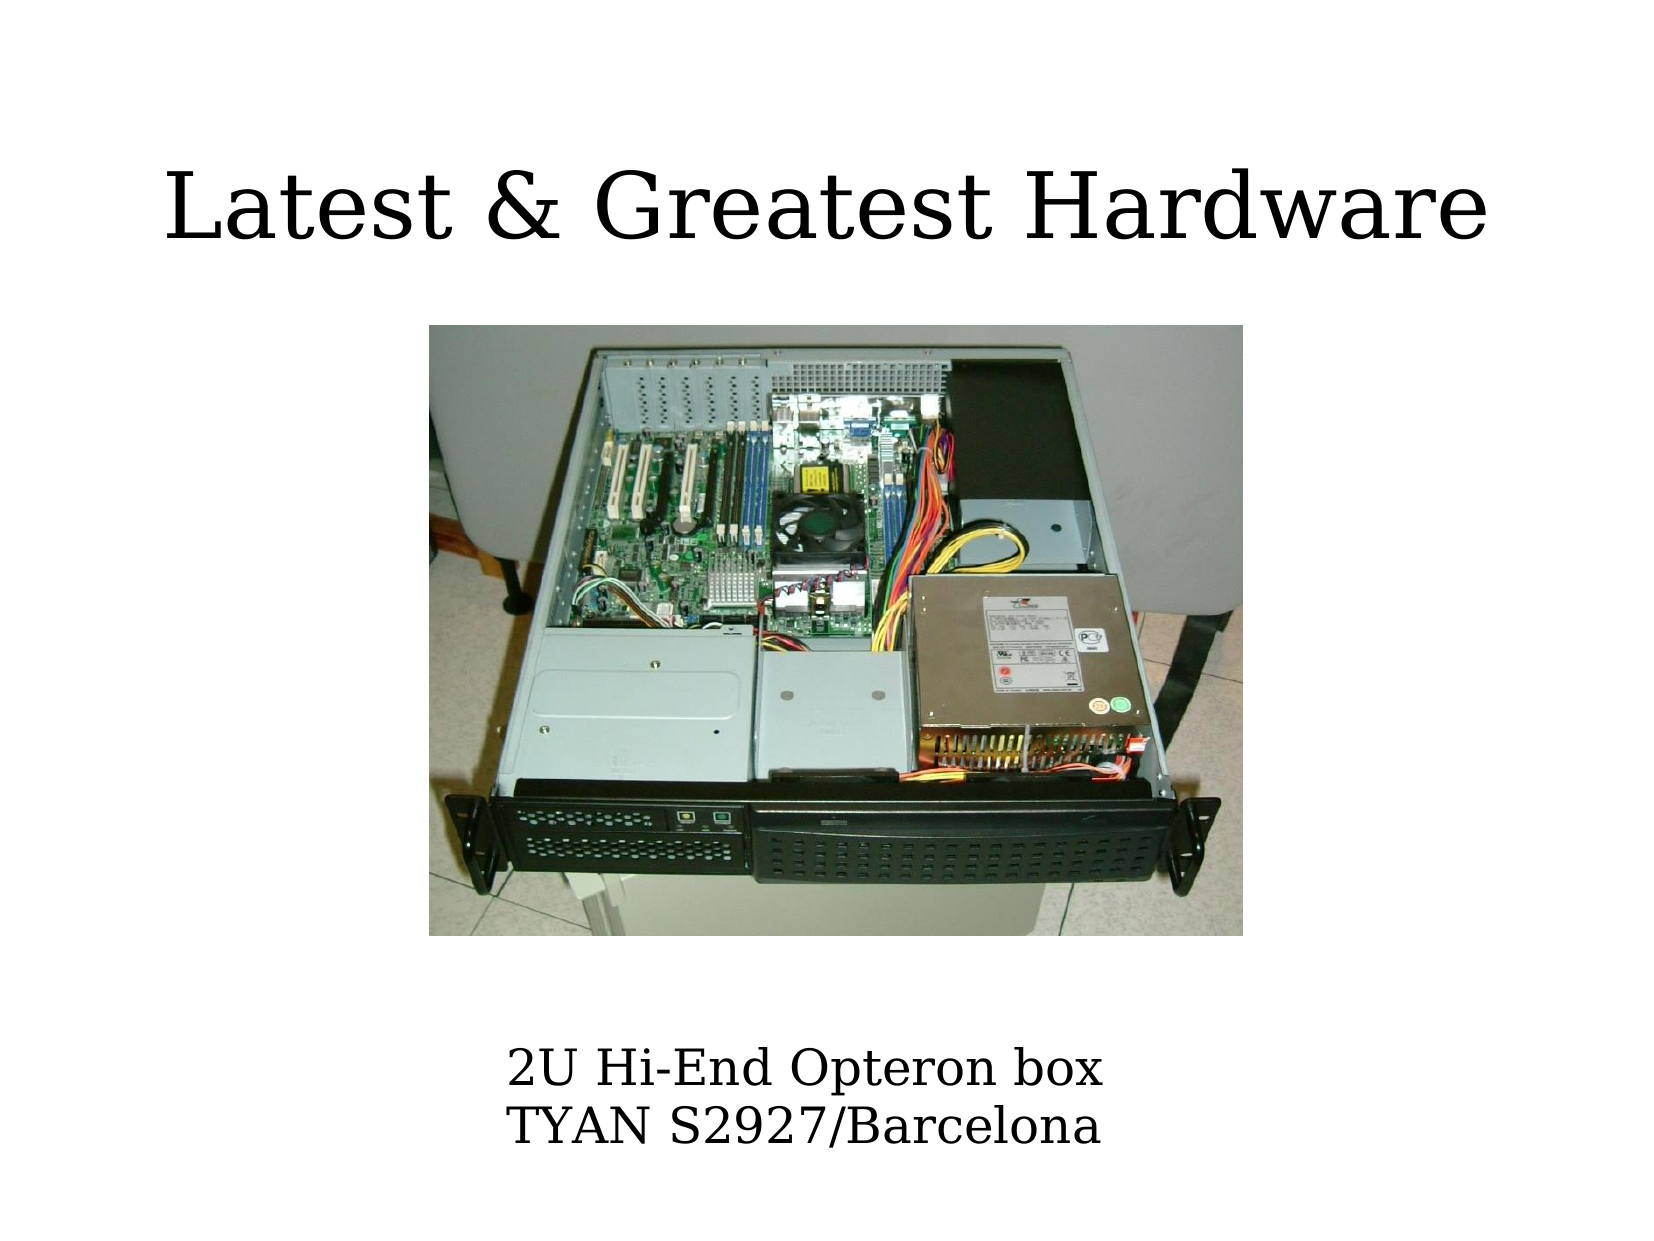

# Latest & Greatest Hardware
2U Hi-End Opteron box
TYAN S2927/Barcelona